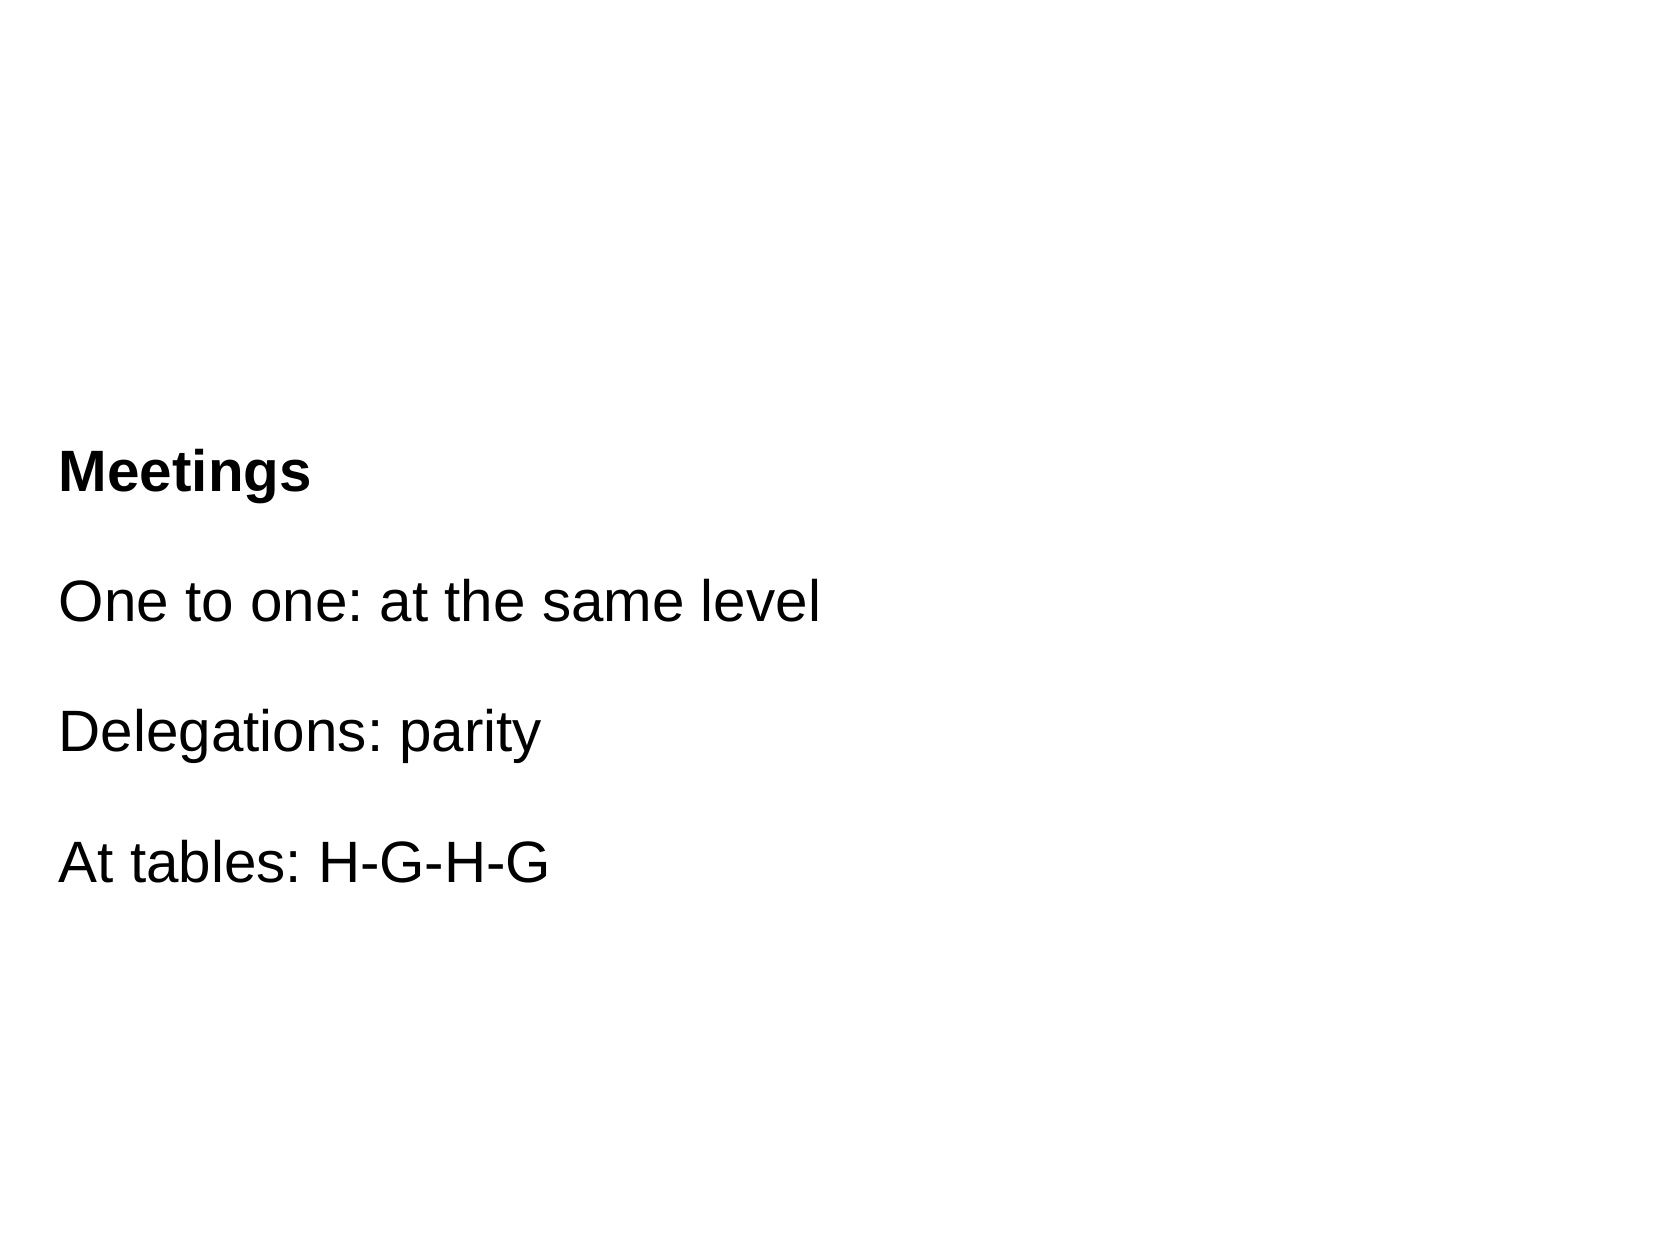

# Meetings One to one: at the same level Delegations: parity At tables: H-G-H-G